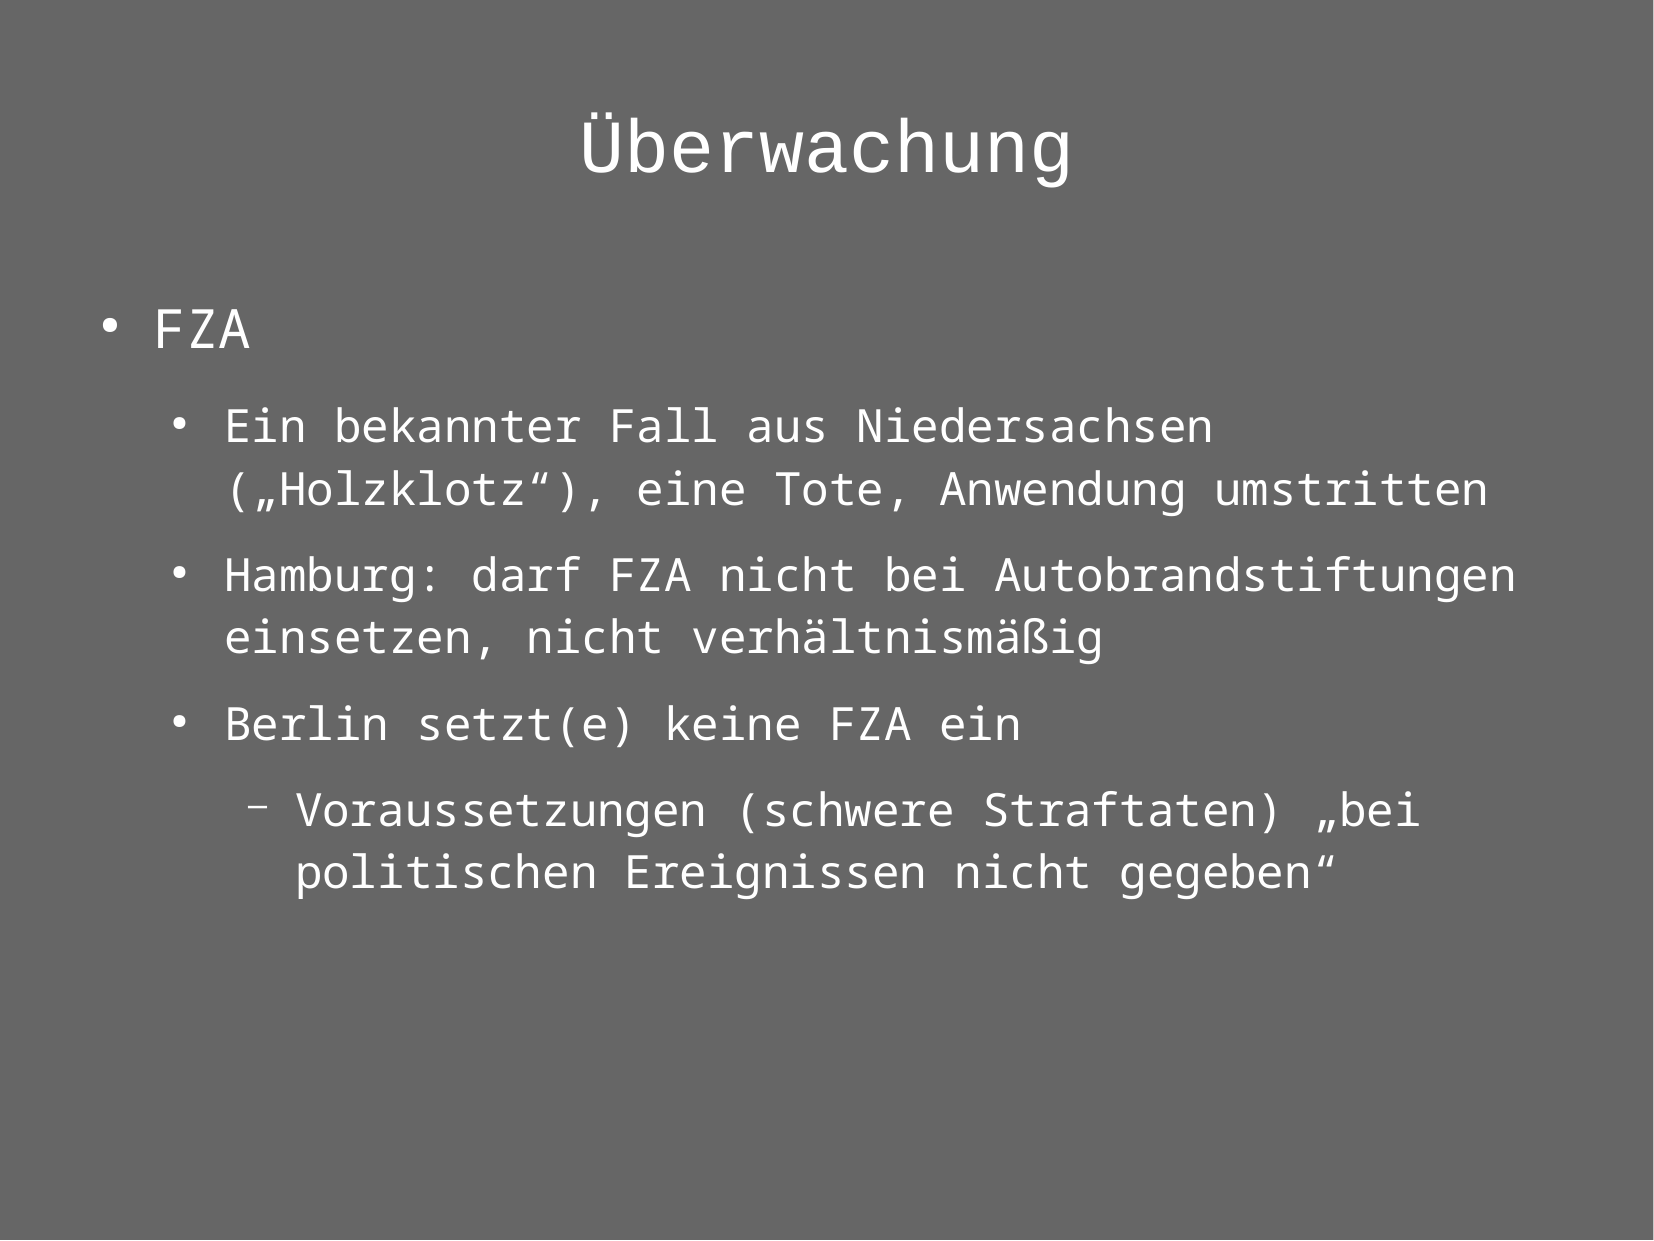

# Überwachung
FZA
Ein bekannter Fall aus Niedersachsen („Holzklotz“), eine Tote, Anwendung umstritten
Hamburg: darf FZA nicht bei Autobrandstiftungen einsetzen, nicht verhältnismäßig
Berlin setzt(e) keine FZA ein
Voraussetzungen (schwere Straftaten) „bei politischen Ereignissen nicht gegeben“